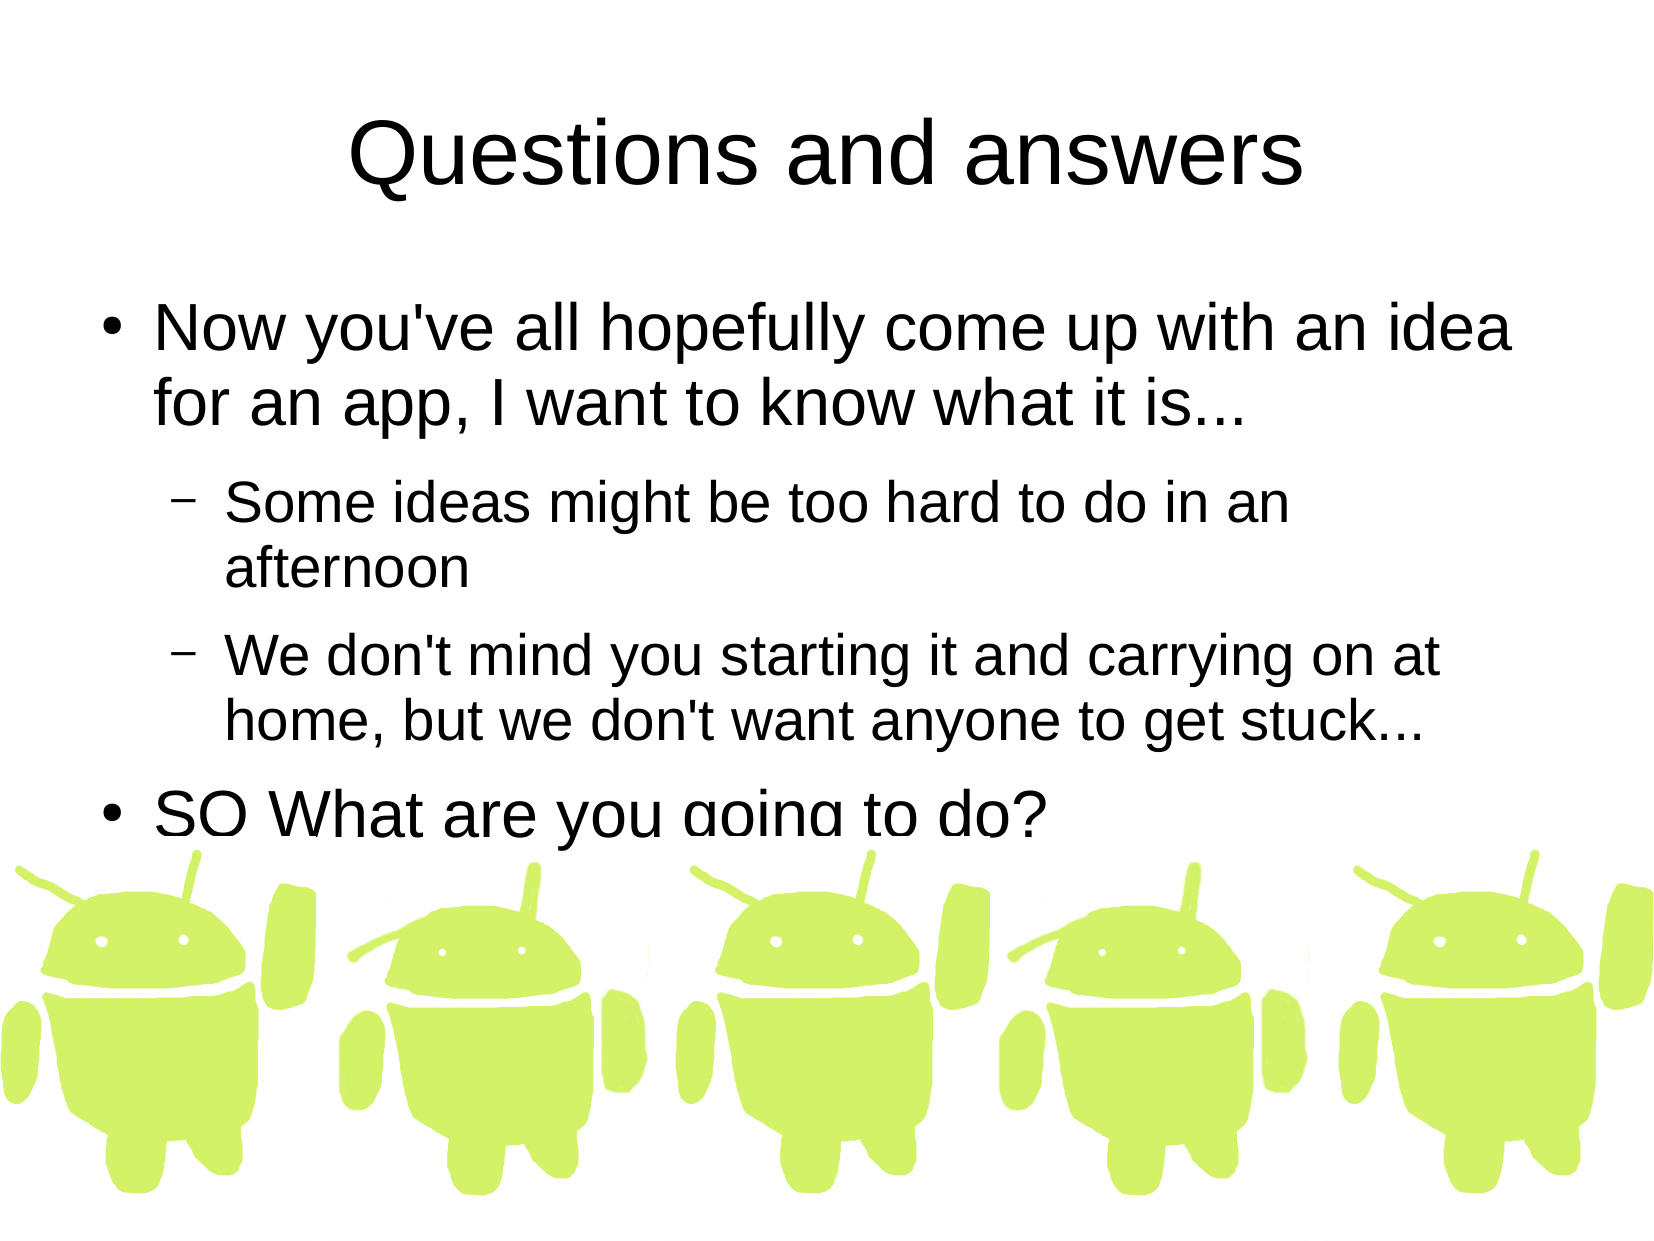

# Questions and answers
Now you've all hopefully come up with an idea for an app, I want to know what it is...
Some ideas might be too hard to do in an afternoon
We don't mind you starting it and carrying on at home, but we don't want anyone to get stuck...
SO What are you going to do?